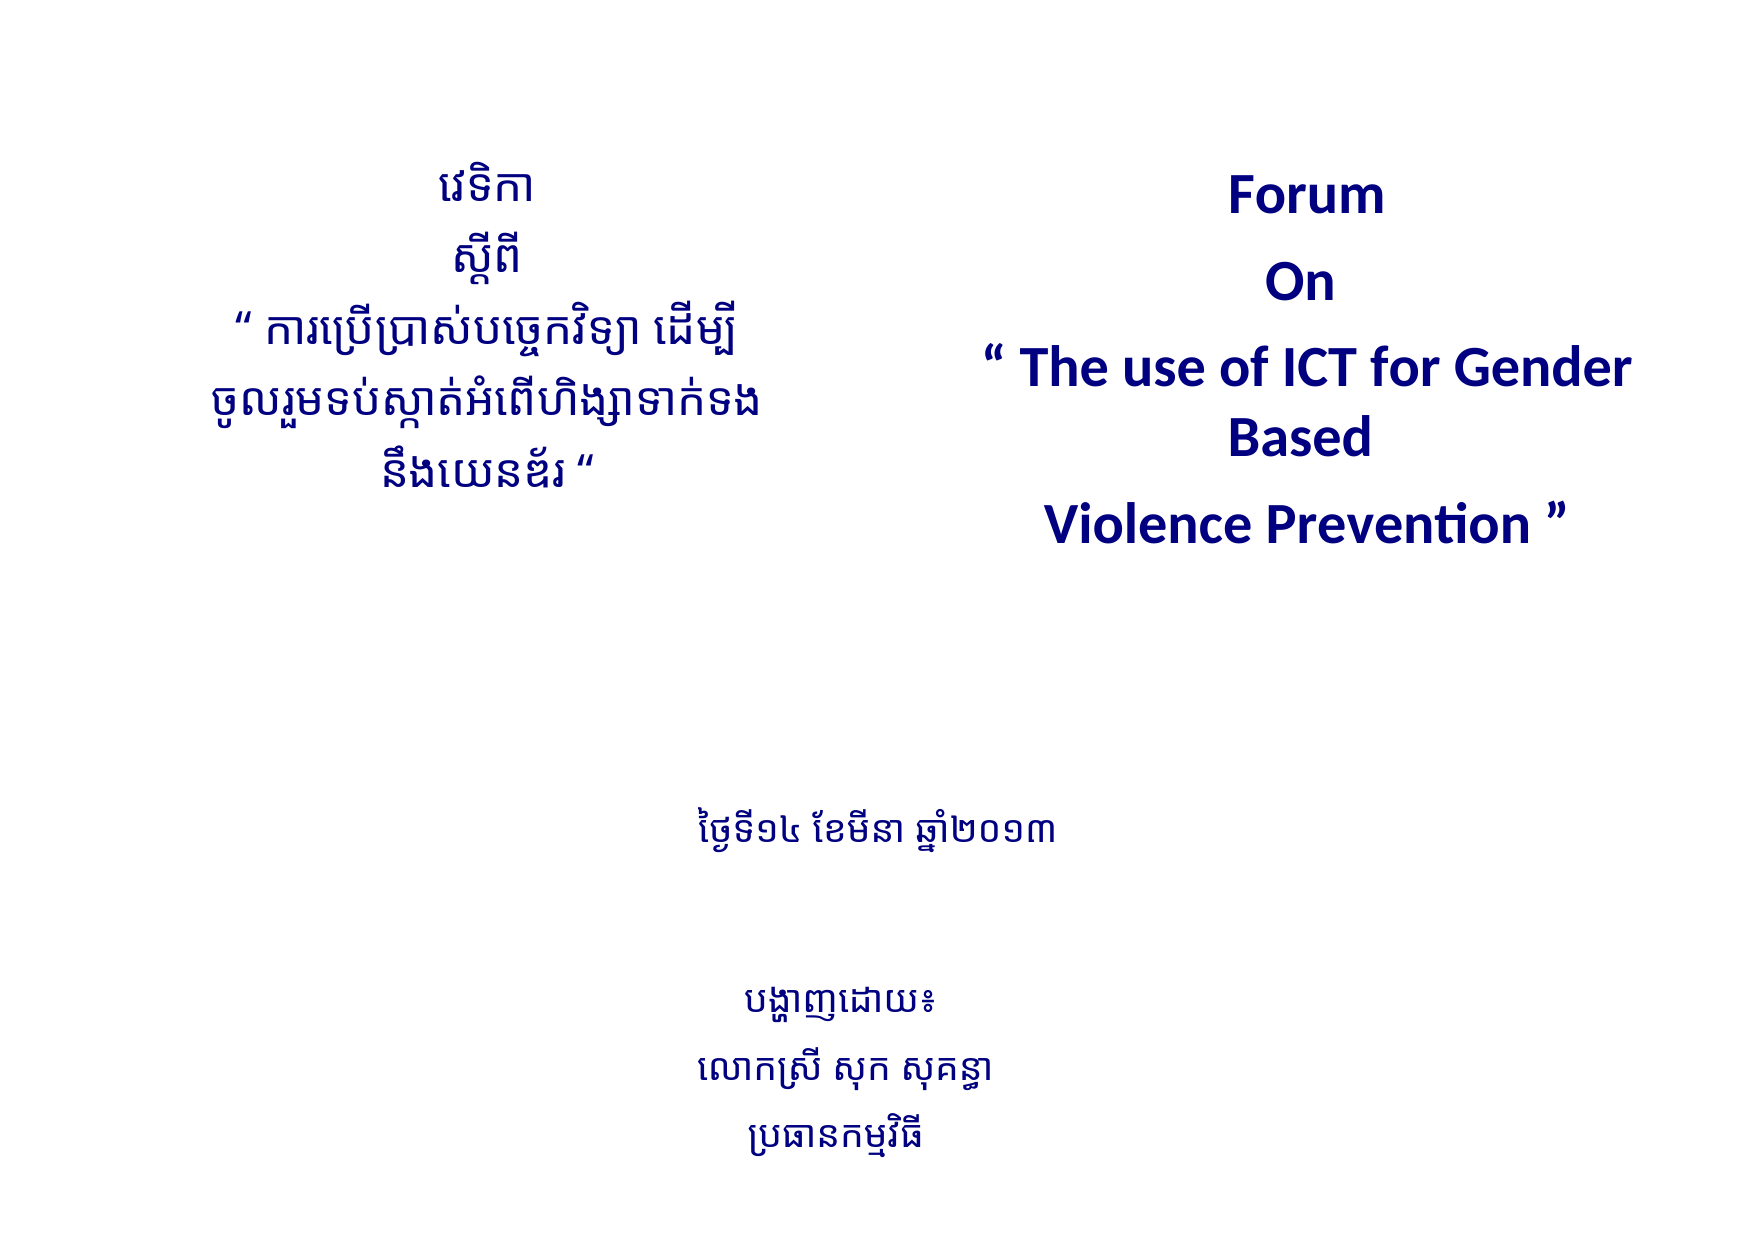

# វេទិកា
ស្ដីពី
“ ការ​ប្រើ​ប្រាស់​បច្ចេកវិទ្យា​ ដើម្បី
ចូលរួមទប់​ស្កាត់​អំពើ​ហិង្សា​ទាក់​ទង​
នឹង​យេនឌ័រ “
Forum
On
“ The use of ICT for Gender Based
Violence Prevention ”
ថ្ងៃទី១៤ ខែ​មីនា ឆ្នាំ២០១៣
បង្ហាញ​ដោយ៖
 លោកស្រី សុក សុគ​ន្ធា
ប្រធាន​កម្មវិធី